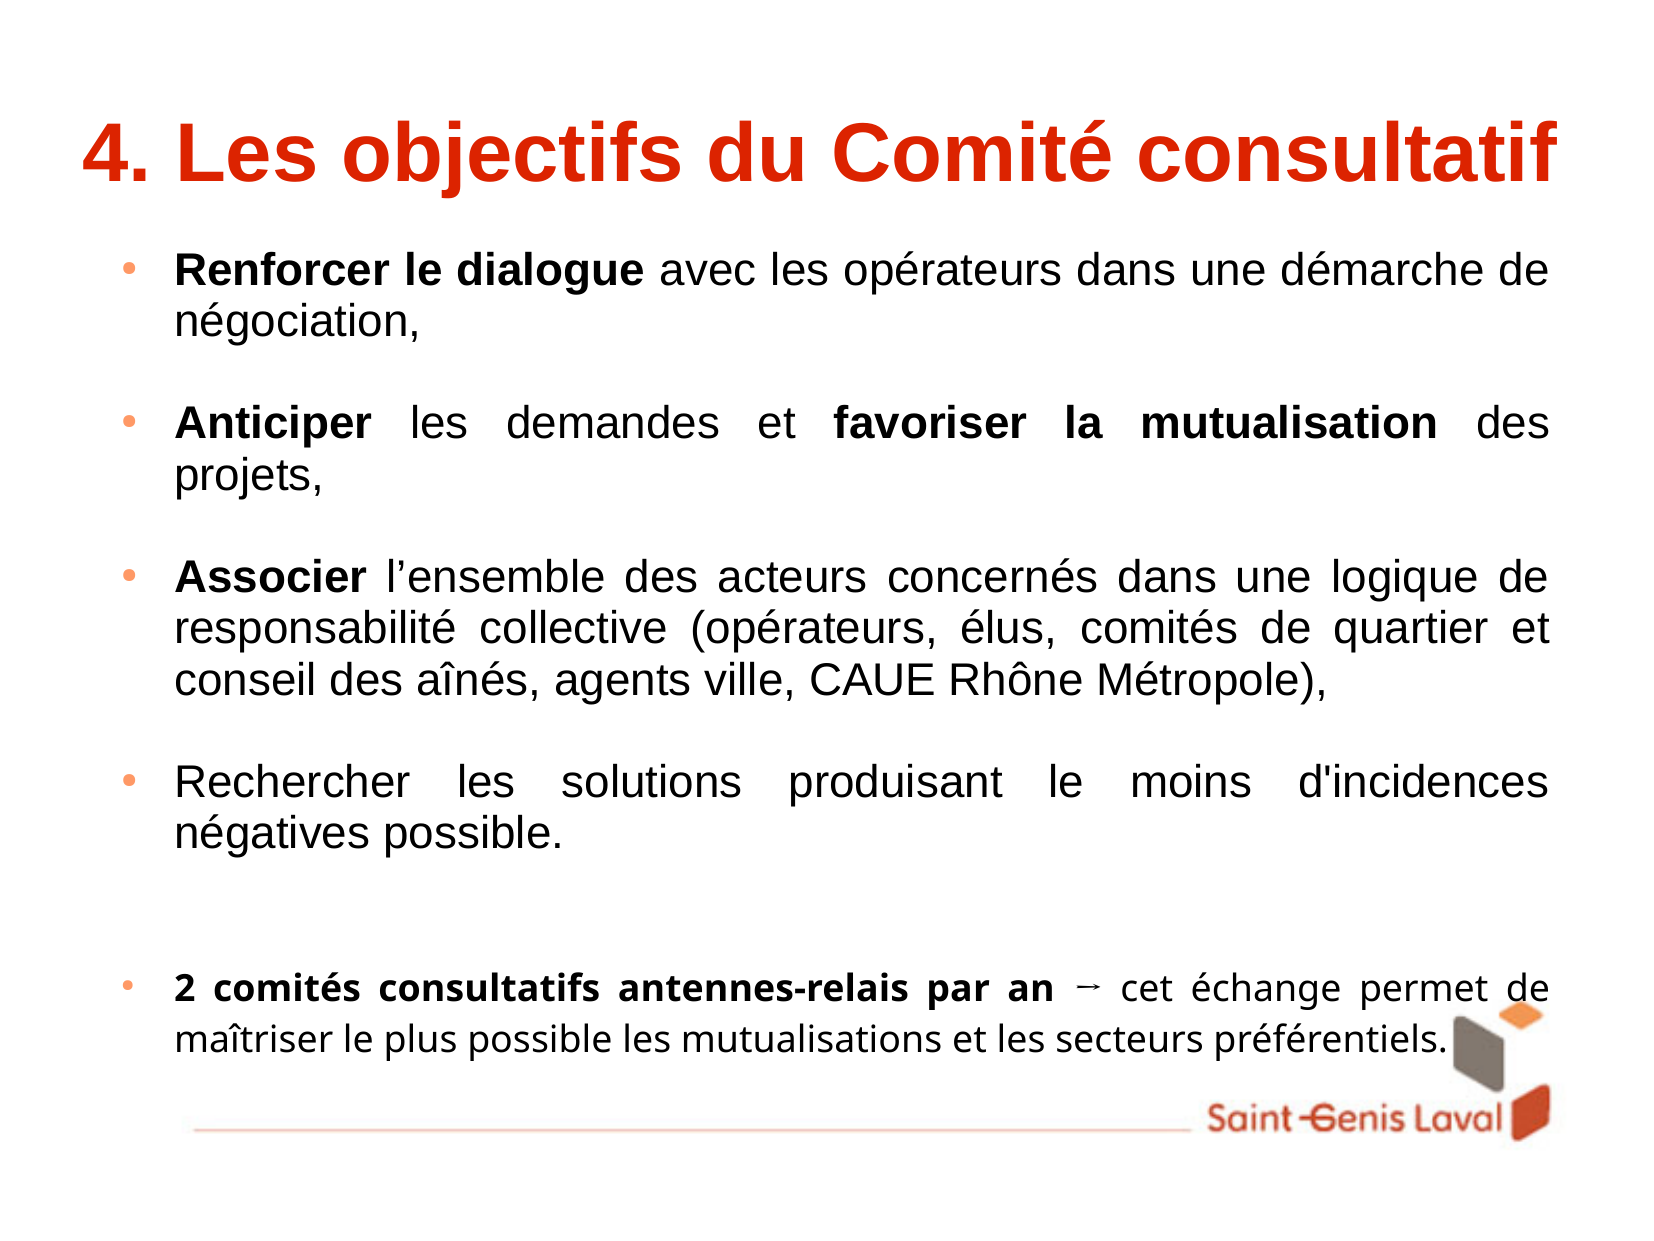

# 4. Les objectifs du Comité consultatif
Renforcer le dialogue avec les opérateurs dans une démarche de négociation,
Anticiper les demandes et favoriser la mutualisation des projets,
Associer l’ensemble des acteurs concernés dans une logique de responsabilité collective (opérateurs, élus, comités de quartier et conseil des aînés, agents ville, CAUE Rhône Métropole),
Rechercher les solutions produisant le moins d'incidences négatives possible.
2 comités consultatifs antennes-relais par an → cet échange permet de maîtriser le plus possible les mutualisations et les secteurs préférentiels.